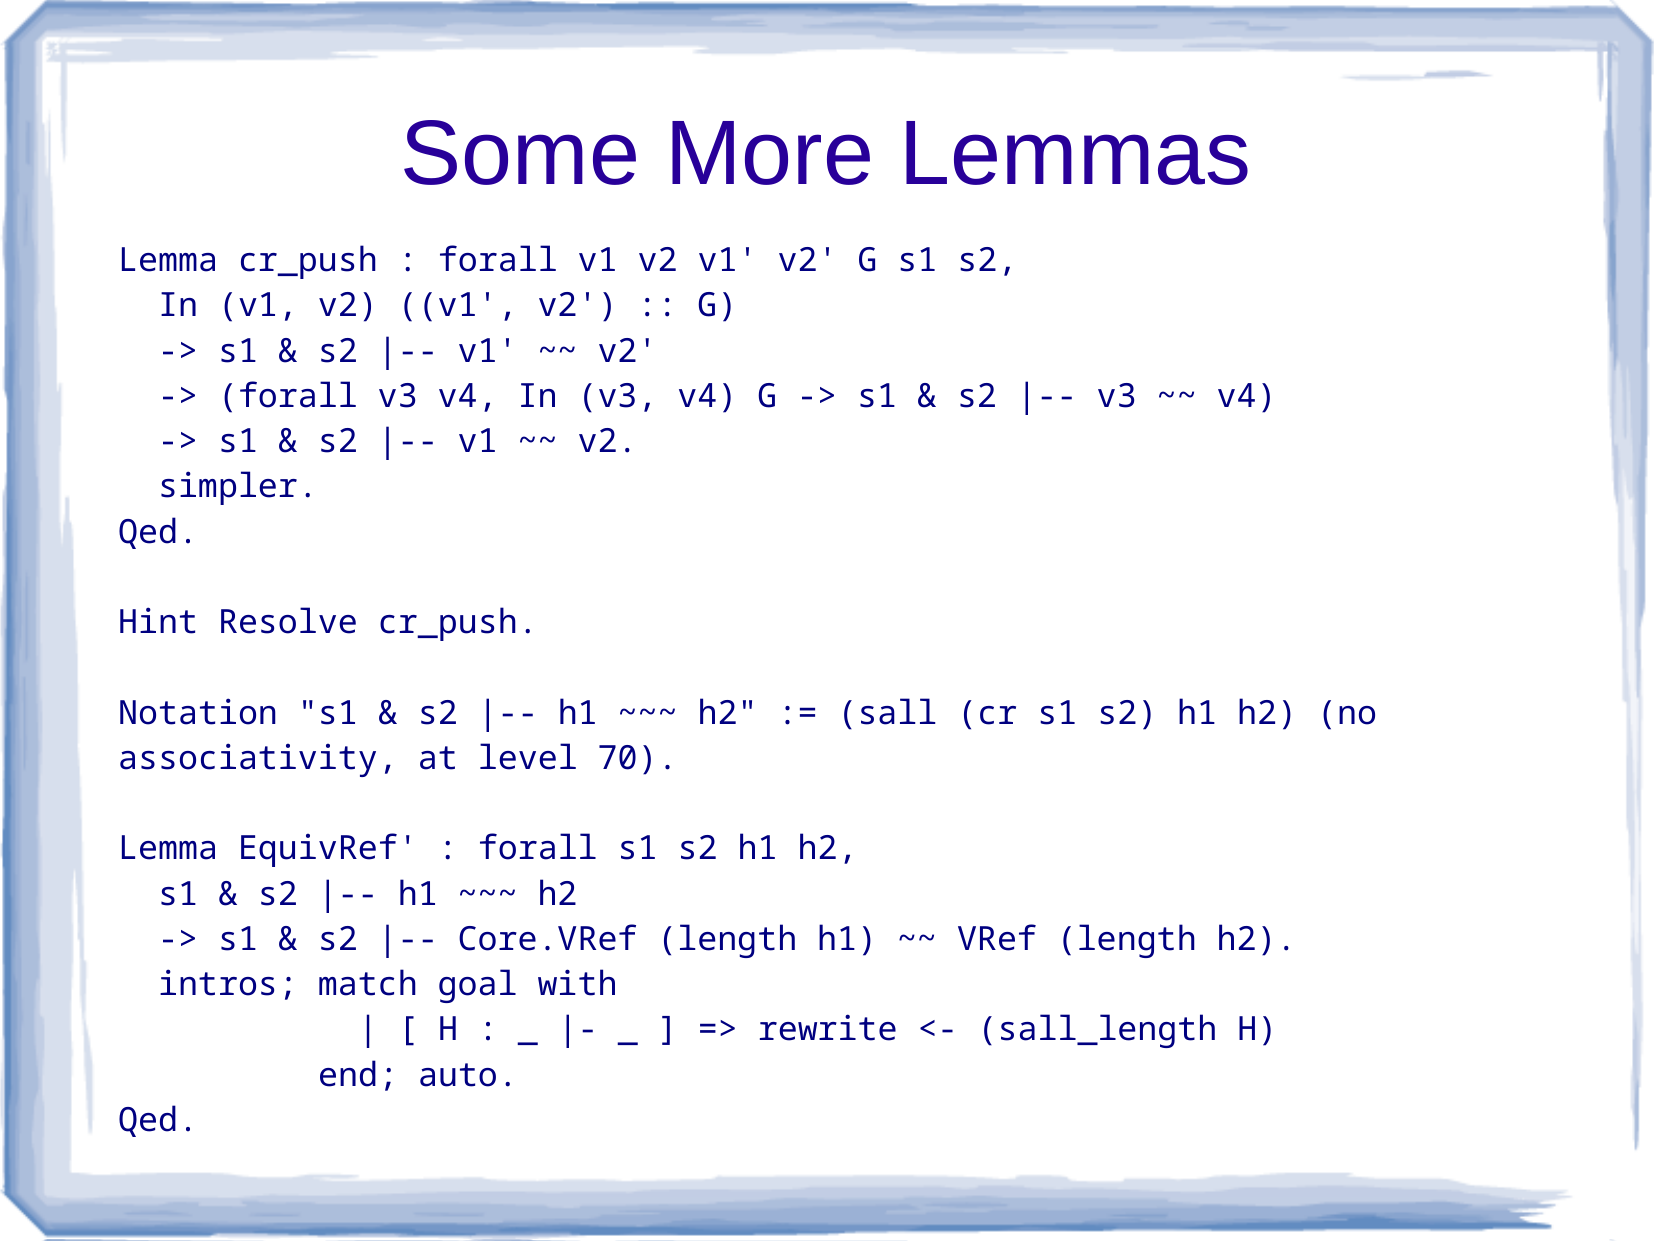

# Some More Lemmas
Lemma cr_push : forall v1 v2 v1' v2' G s1 s2,
 In (v1, v2) ((v1', v2') :: G)
 -> s1 & s2 |-- v1' ~~ v2'
 -> (forall v3 v4, In (v3, v4) G -> s1 & s2 |-- v3 ~~ v4)
 -> s1 & s2 |-- v1 ~~ v2.
 simpler.
Qed.
Hint Resolve cr_push.
Notation "s1 & s2 |-- h1 ~~~ h2" := (sall (cr s1 s2) h1 h2) (no associativity, at level 70).
Lemma EquivRef' : forall s1 s2 h1 h2,
 s1 & s2 |-- h1 ~~~ h2
 -> s1 & s2 |-- Core.VRef (length h1) ~~ VRef (length h2).
 intros; match goal with
 | [ H : _ |- _ ] => rewrite <- (sall_length H)
 end; auto.
Qed.